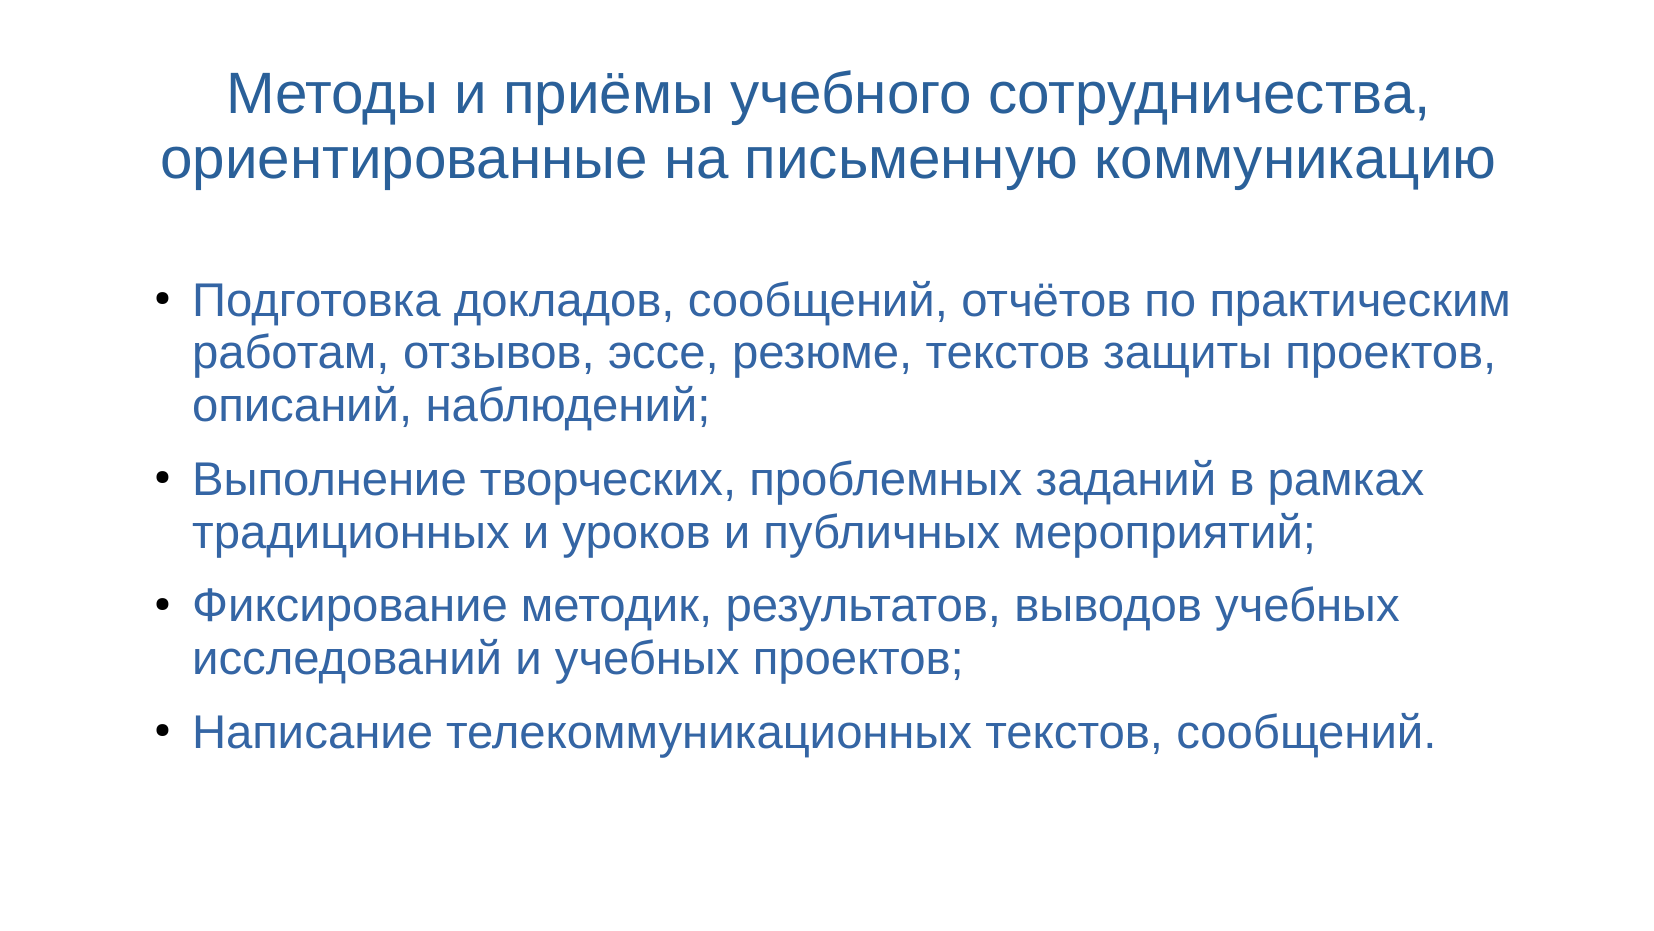

Методы и приёмы учебного сотрудничества, ориентированные на письменную коммуникацию
# Подготовка докладов, сообщений, отчётов по практическим работам, отзывов, эссе, резюме, текстов защиты проектов, описаний, наблюдений;
Выполнение творческих, проблемных заданий в рамках традиционных и уроков и публичных мероприятий;
Фиксирование методик, результатов, выводов учебных исследований и учебных проектов;
Написание телекоммуникационных текстов, сообщений.